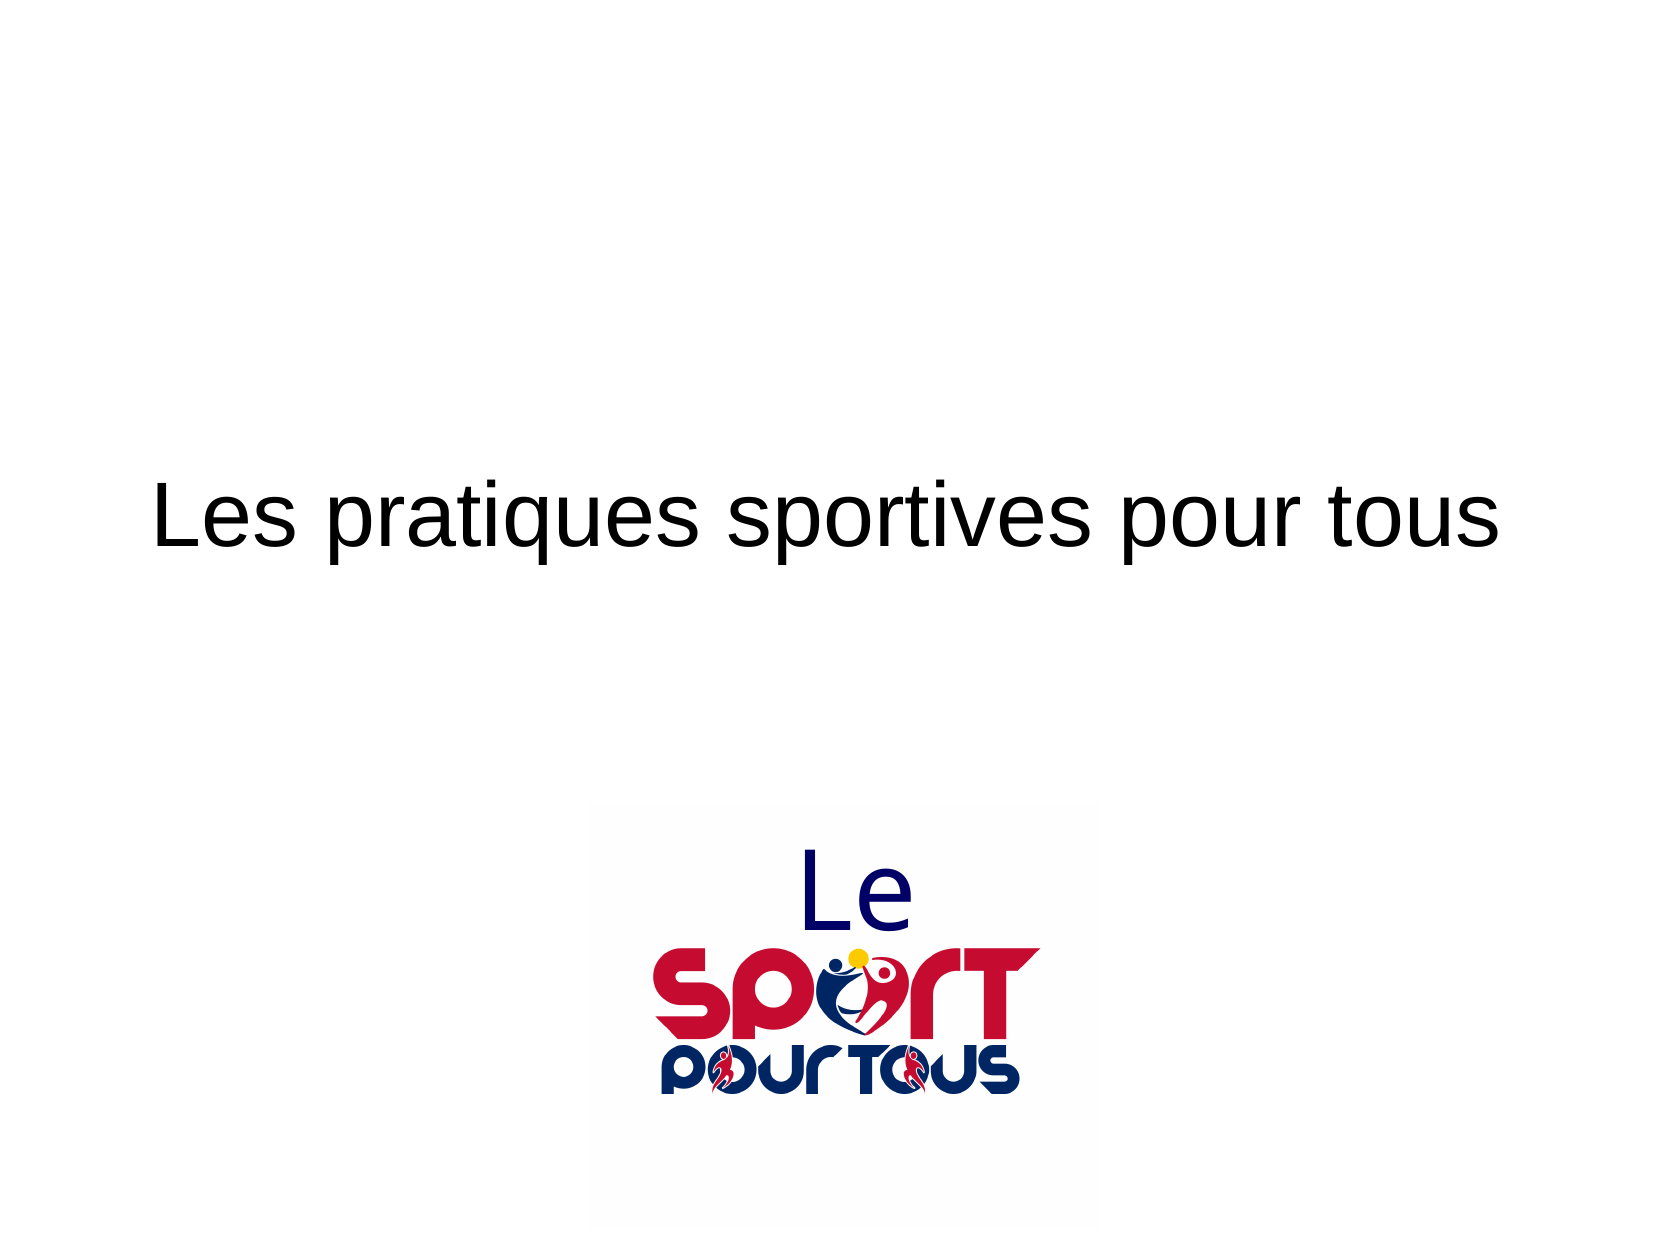

# Les pratiques sportives pour tous
Le